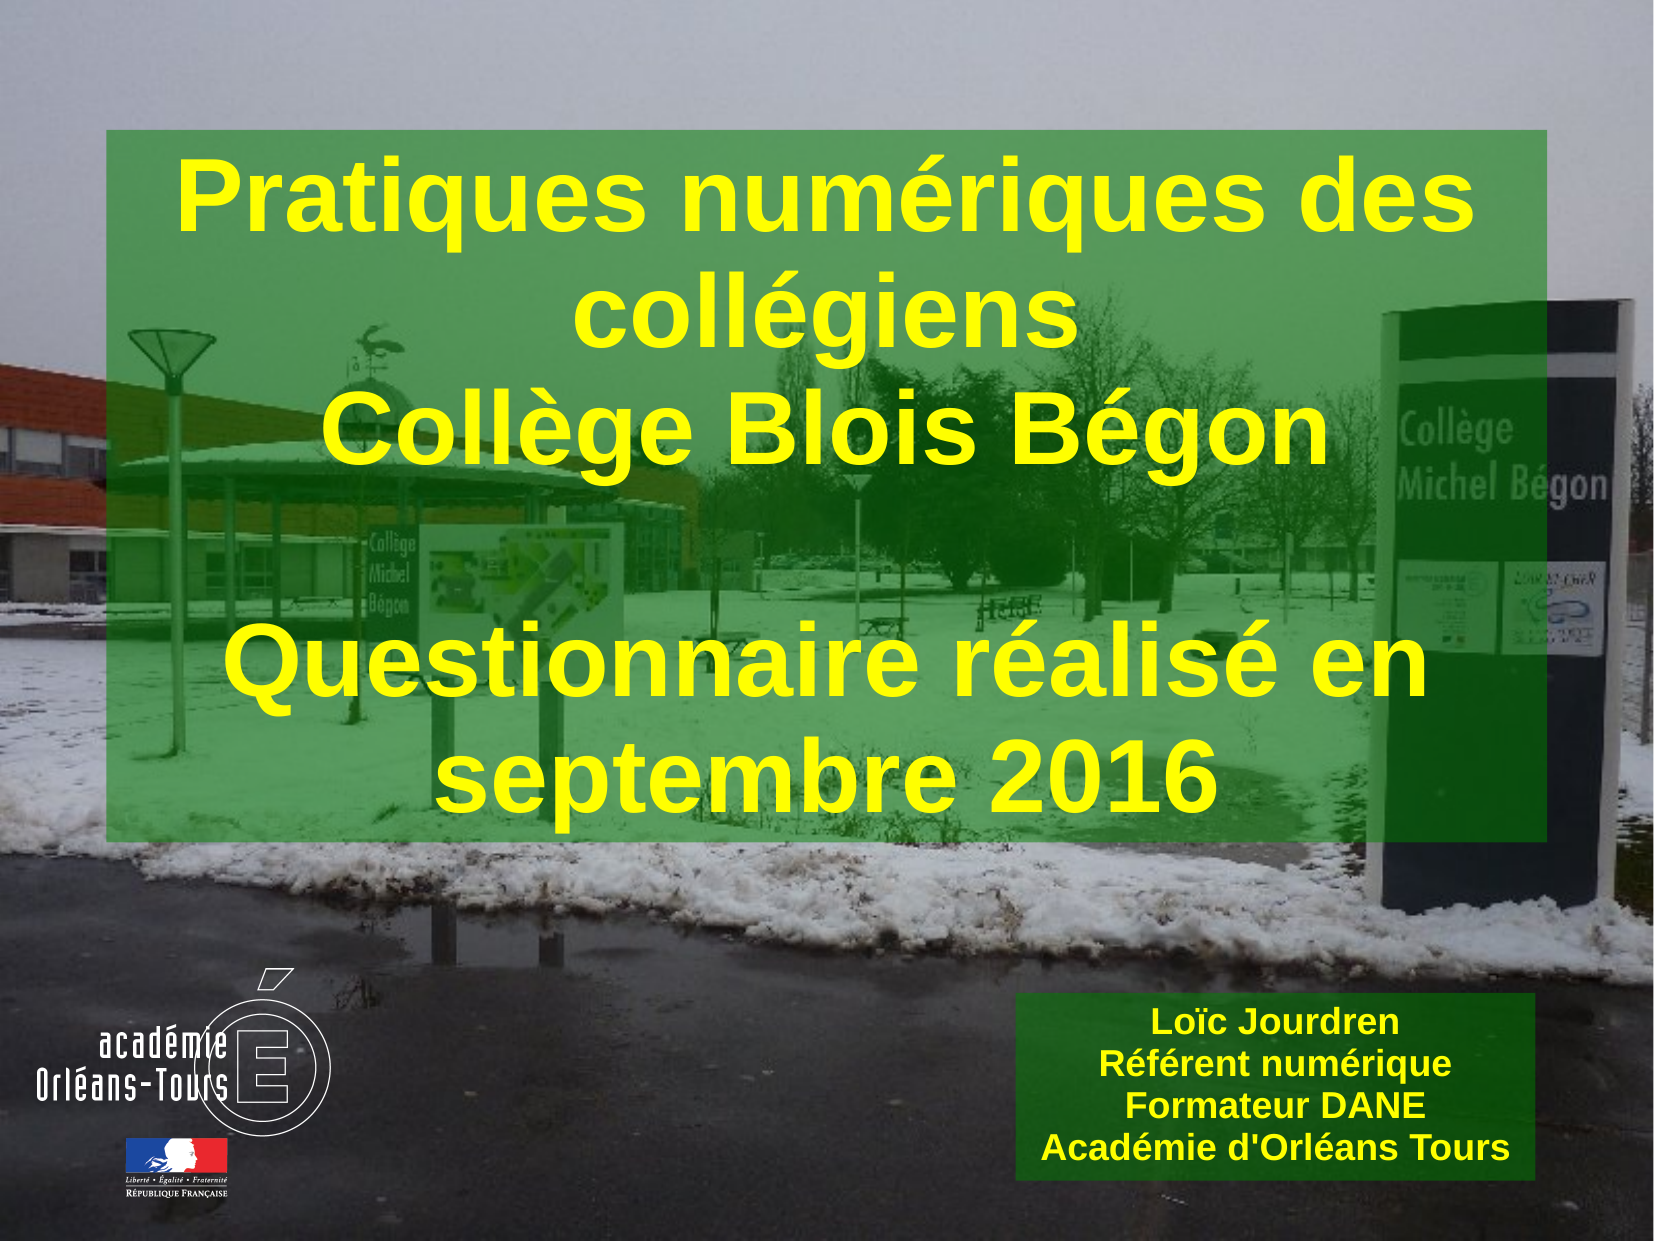

Pratiques numériques des collégiens
Collège Blois Bégon
Questionnaire réalisé en septembre 2016
Loïc Jourdren
Référent numérique
Formateur DANE
Académie d'Orléans Tours